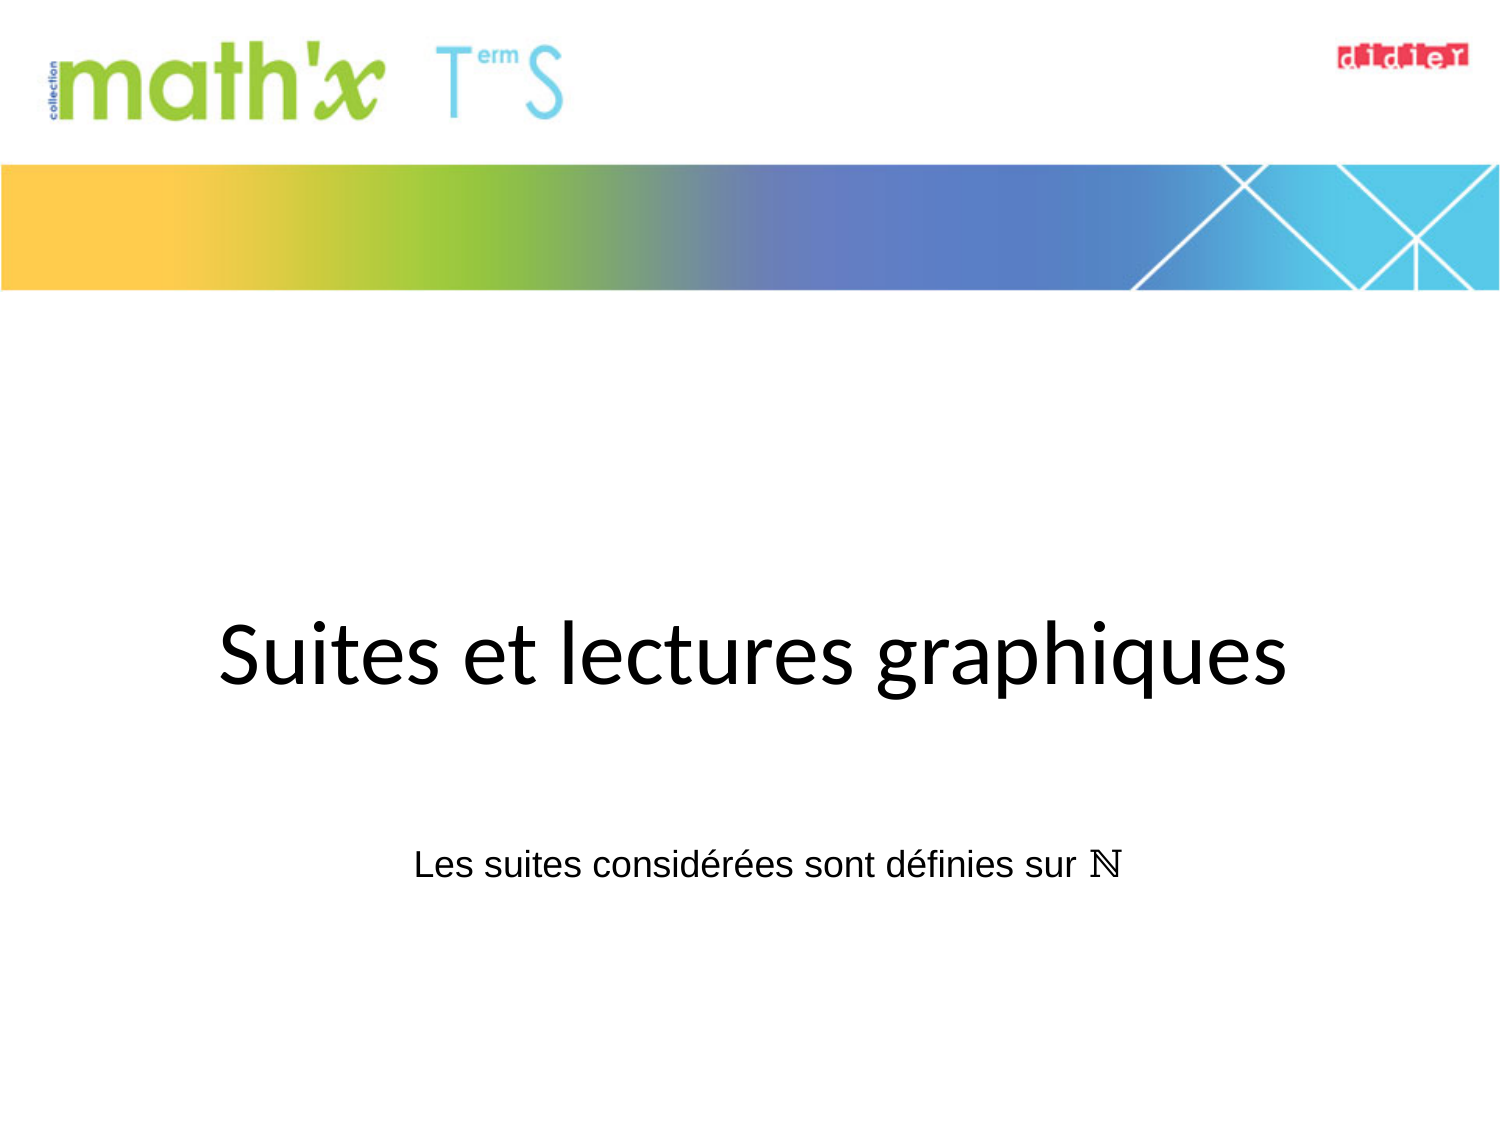

# Suites et lectures graphiques
Les suites considérées sont définies sur ℕ